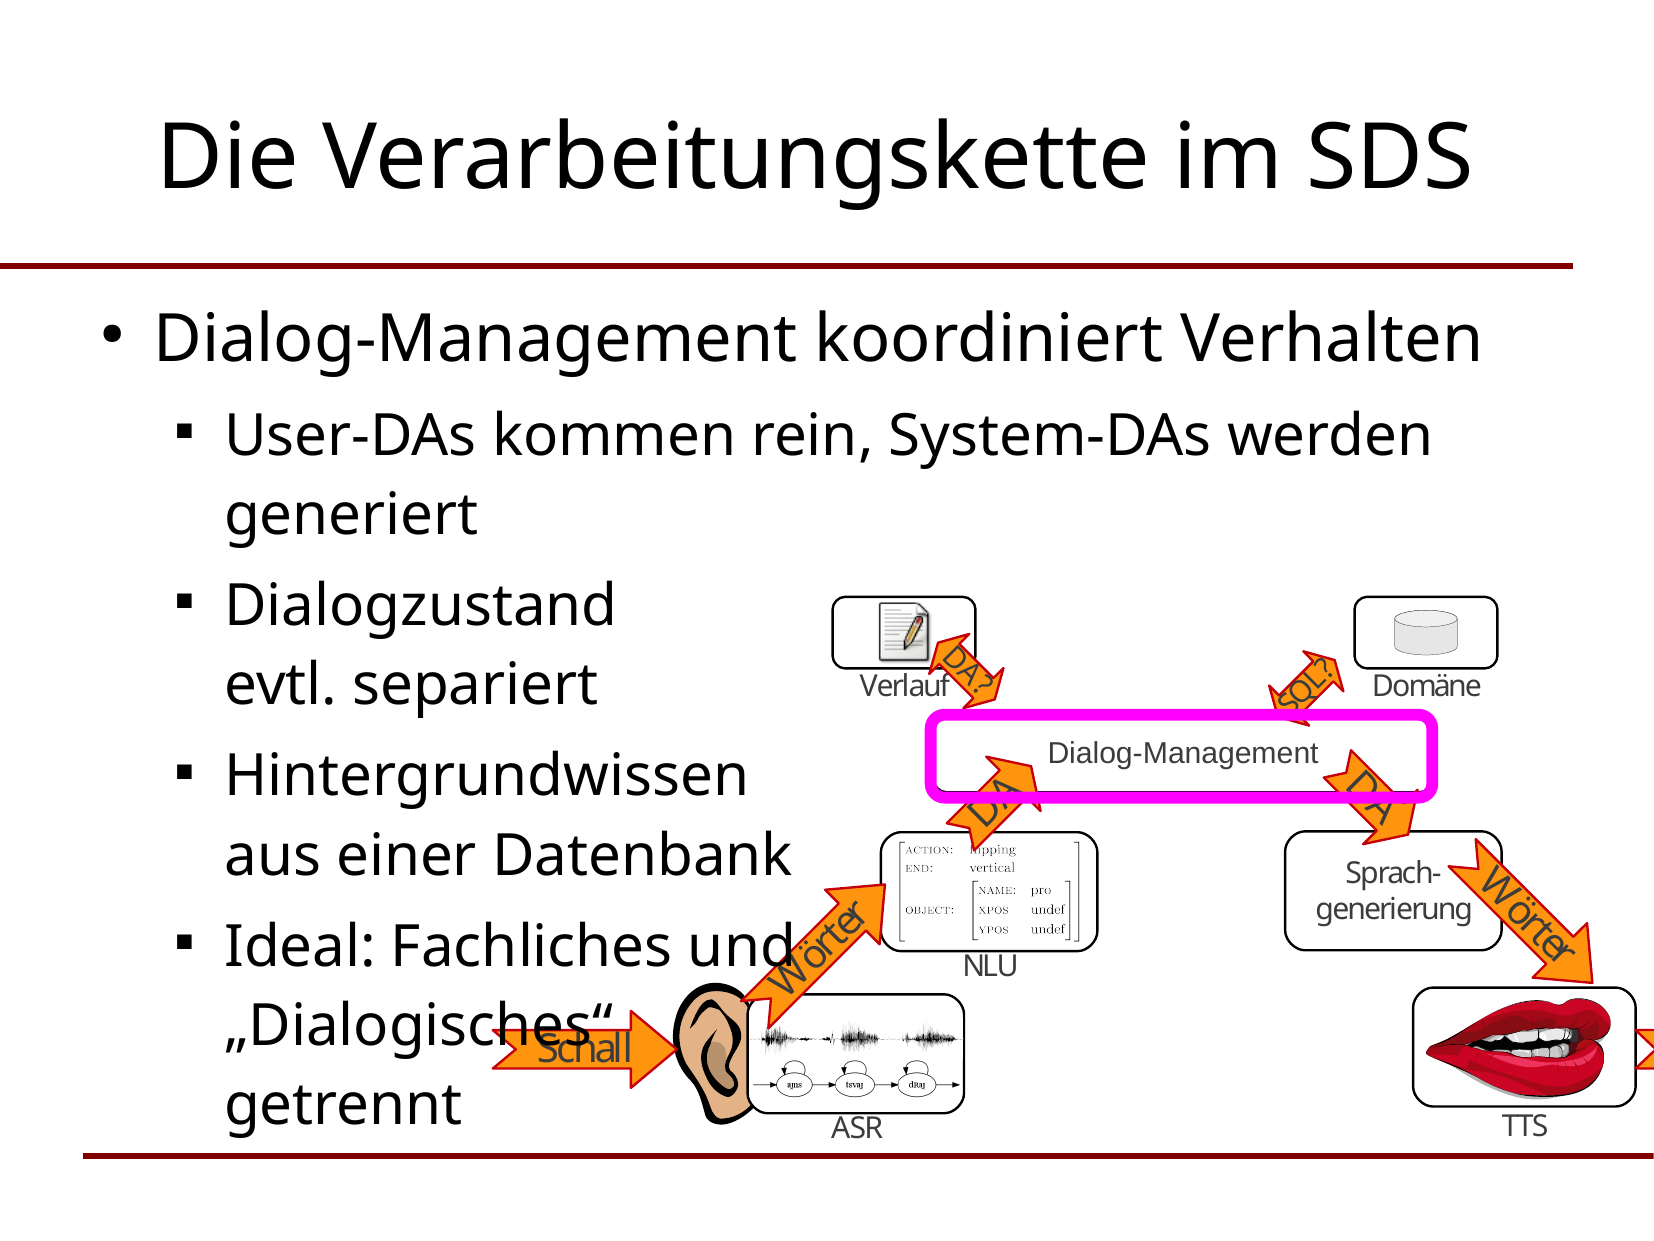

# Die Verarbeitungskette im SDS
Dialog-Management koordiniert Verhalten
User-DAs kommen rein, System-DAs werden generiert
Dialogzustand
evtl. separiert
Hintergrundwissen
aus einer Datenbank
Ideal: Fachliches und
„Dialogisches“
getrennt